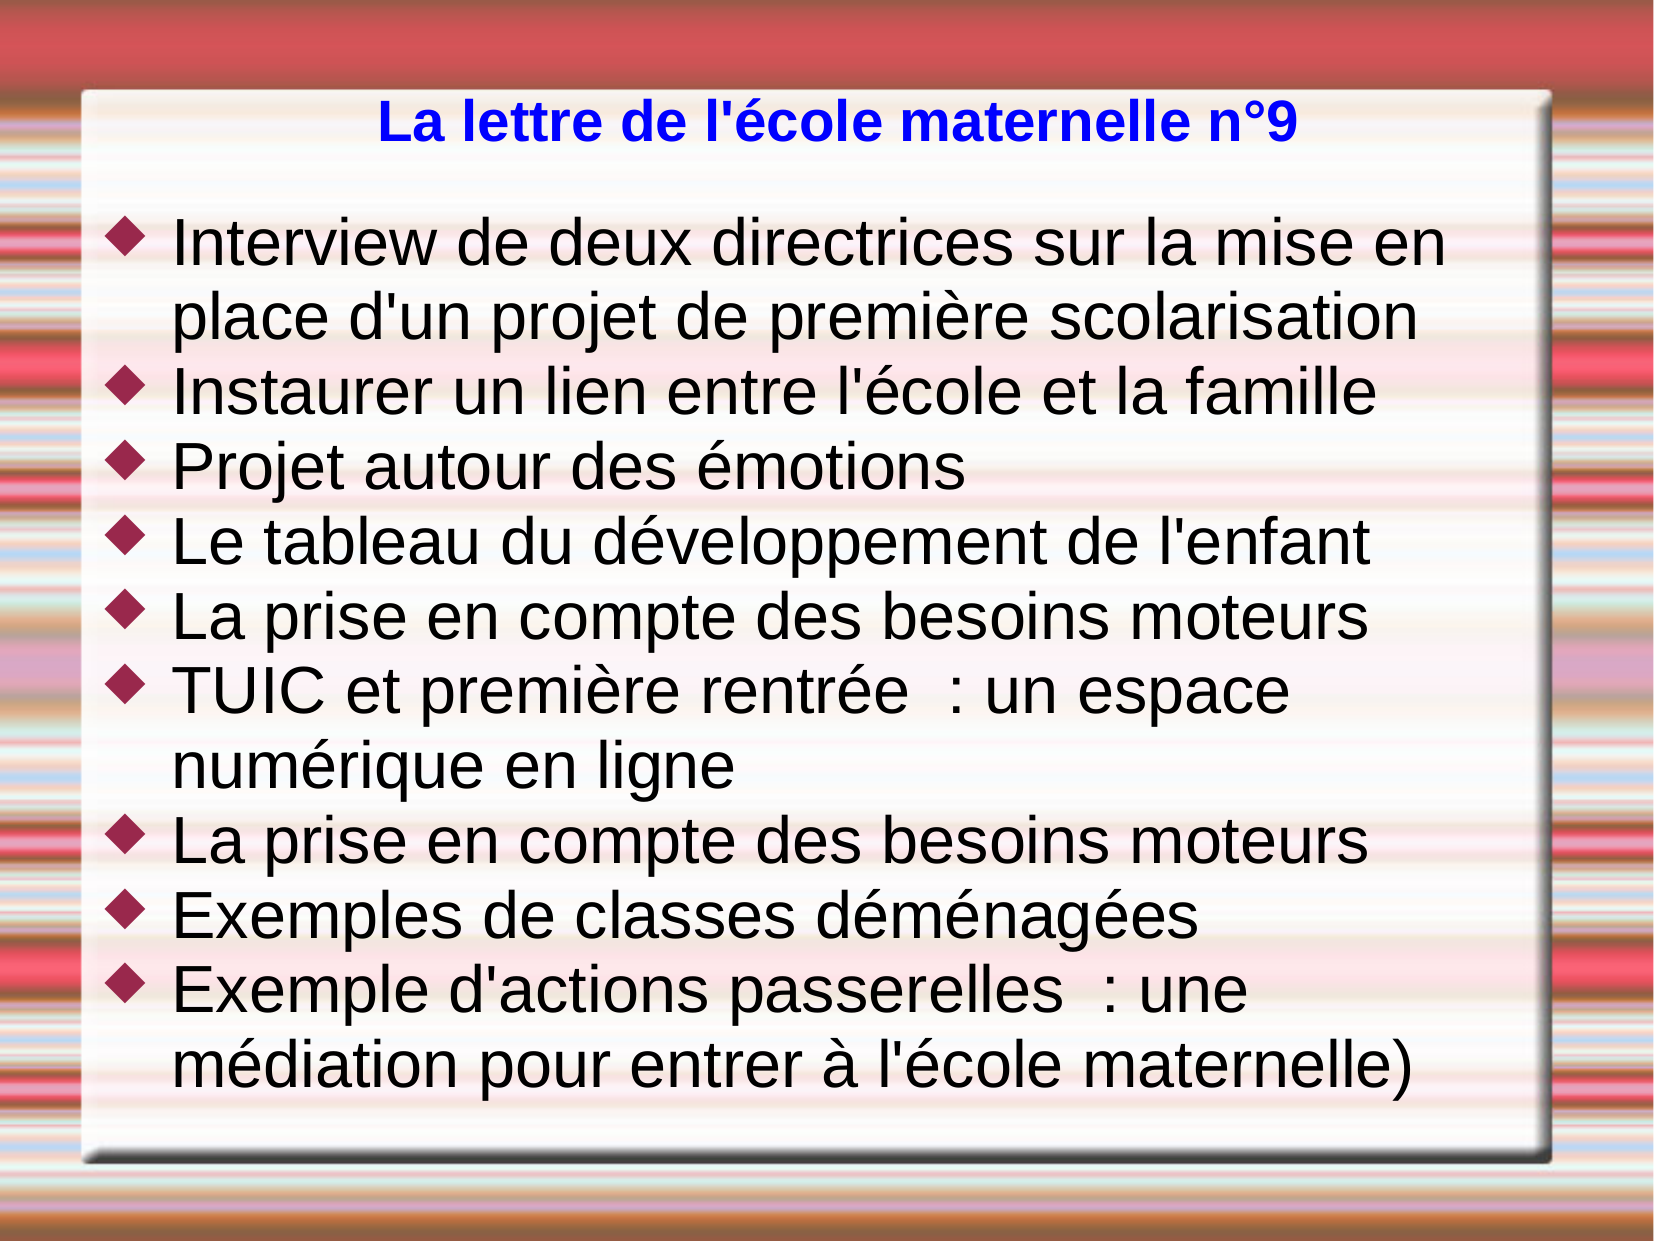

# La lettre de l'école maternelle n°9
Interview de deux directrices sur la mise en place d'un projet de première scolarisation
Instaurer un lien entre l'école et la famille
Projet autour des émotions
Le tableau du développement de l'enfant
La prise en compte des besoins moteurs
TUIC et première rentrée  : un espace
numérique en ligne
La prise en compte des besoins moteurs
Exemples de classes déménagées
Exemple d'actions passerelles  : une
médiation pour entrer à l'école maternelle)